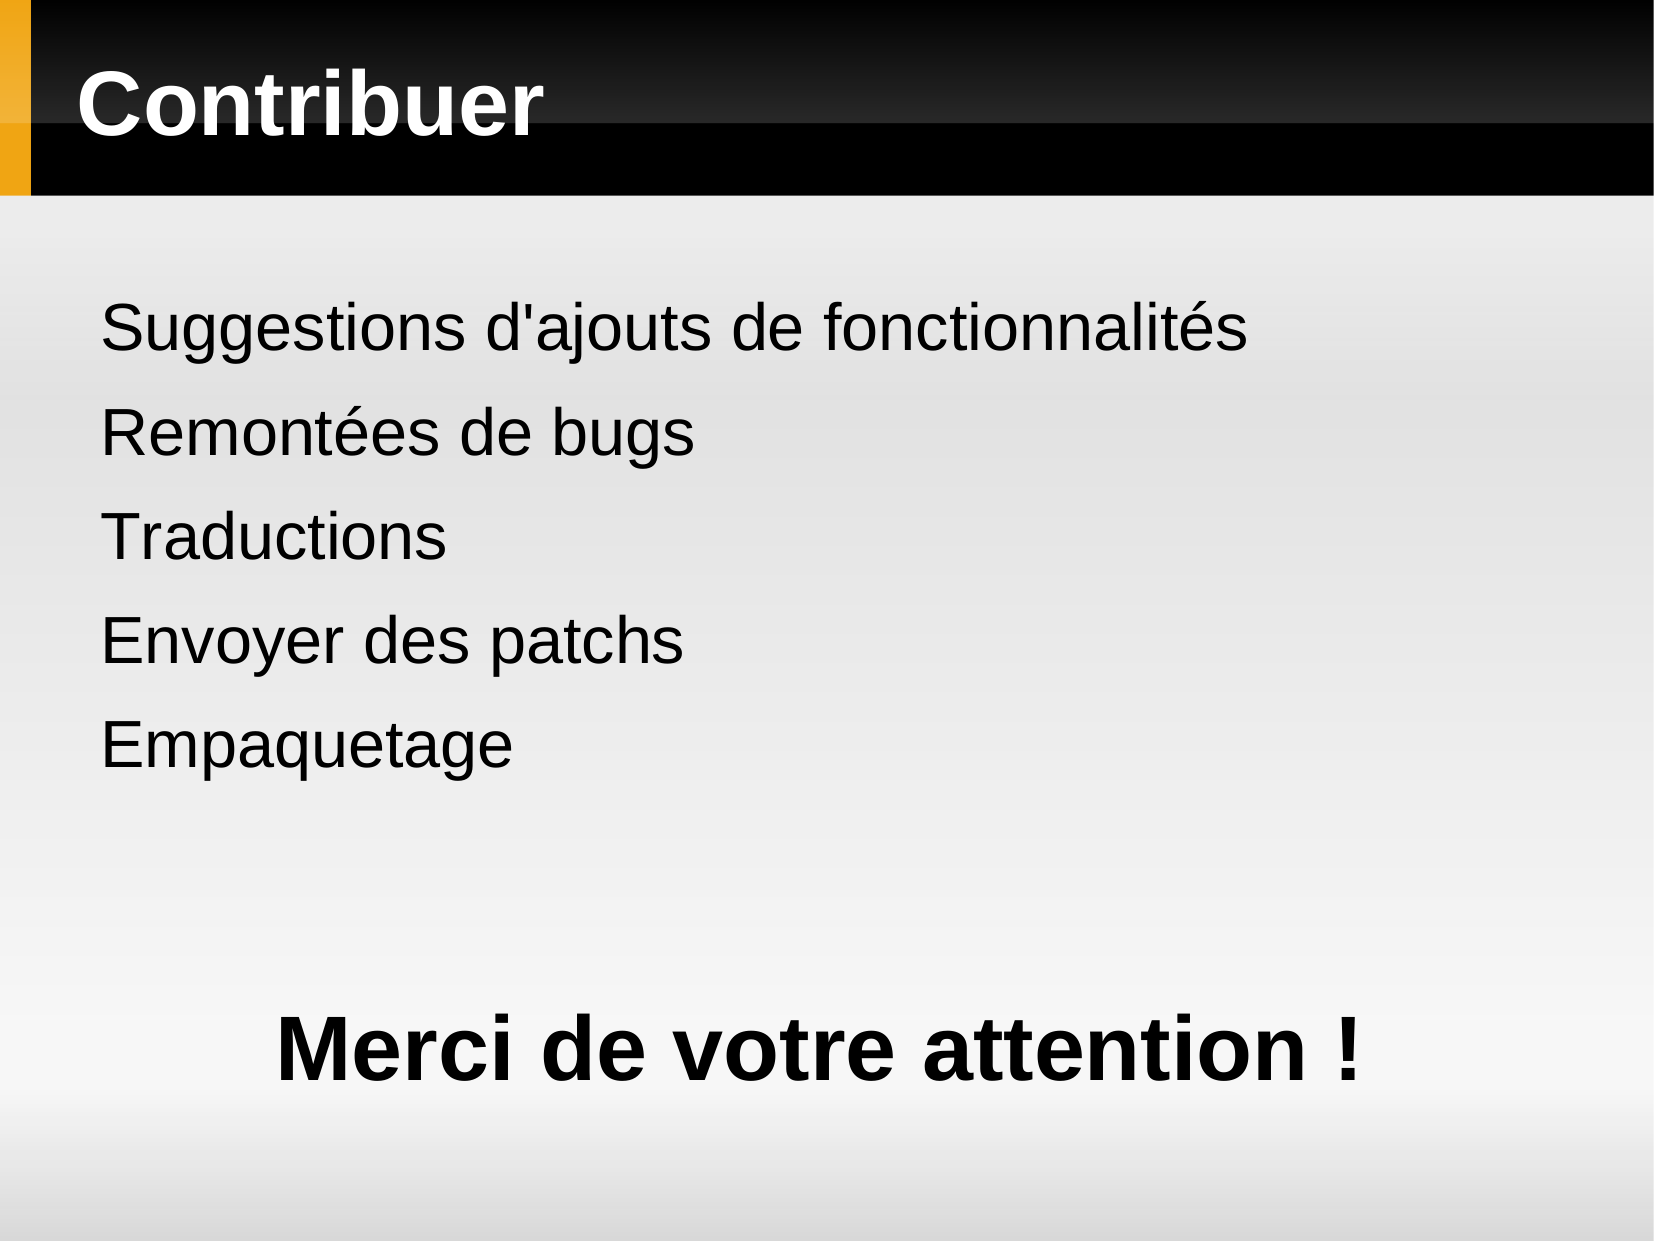

# Contribuer
Suggestions d'ajouts de fonctionnalités
Remontées de bugs
Traductions
Envoyer des patchs
Empaquetage
Merci de votre attention !